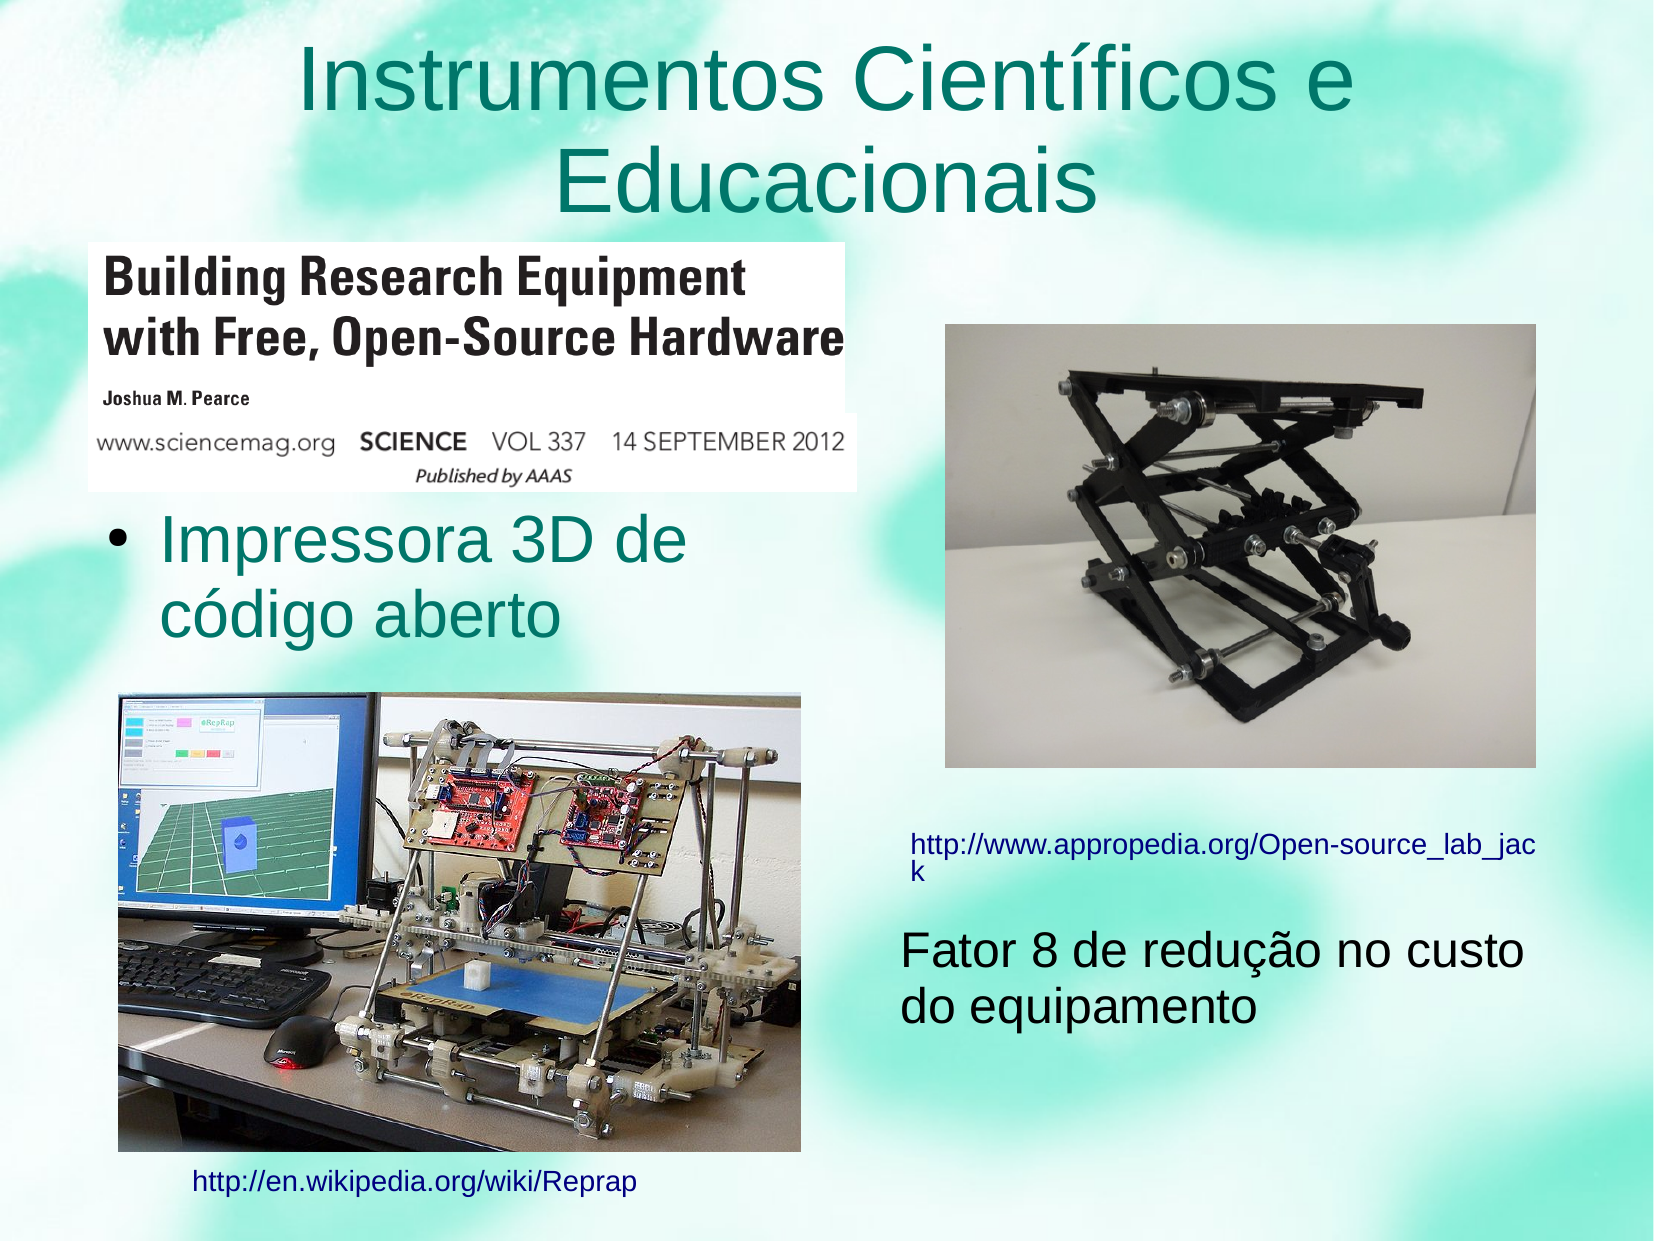

# Instrumentos Científicos e Educacionais
Impressora 3D de código aberto
http://www.appropedia.org/Open-source_lab_jack
Fator 8 de redução no custo do equipamento
http://en.wikipedia.org/wiki/Reprap